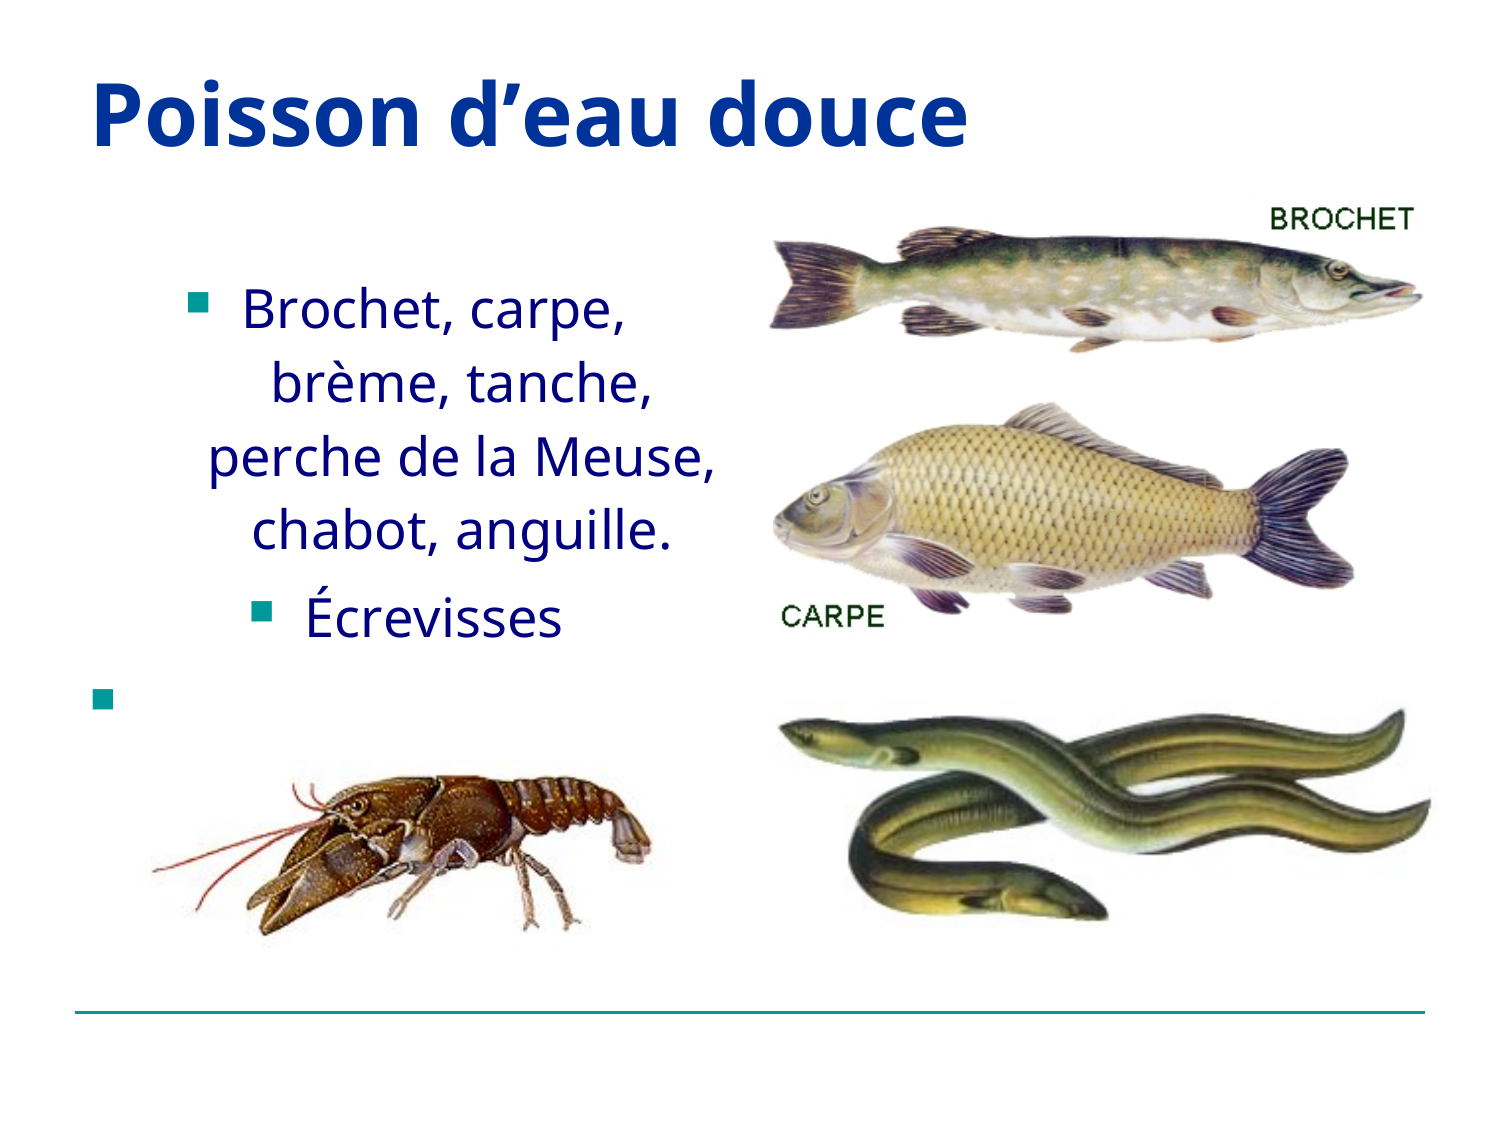

# Poisson d’eau douce
Brochet, carpe, brème, tanche, perche de la Meuse, chabot, anguille.
Écrevisses